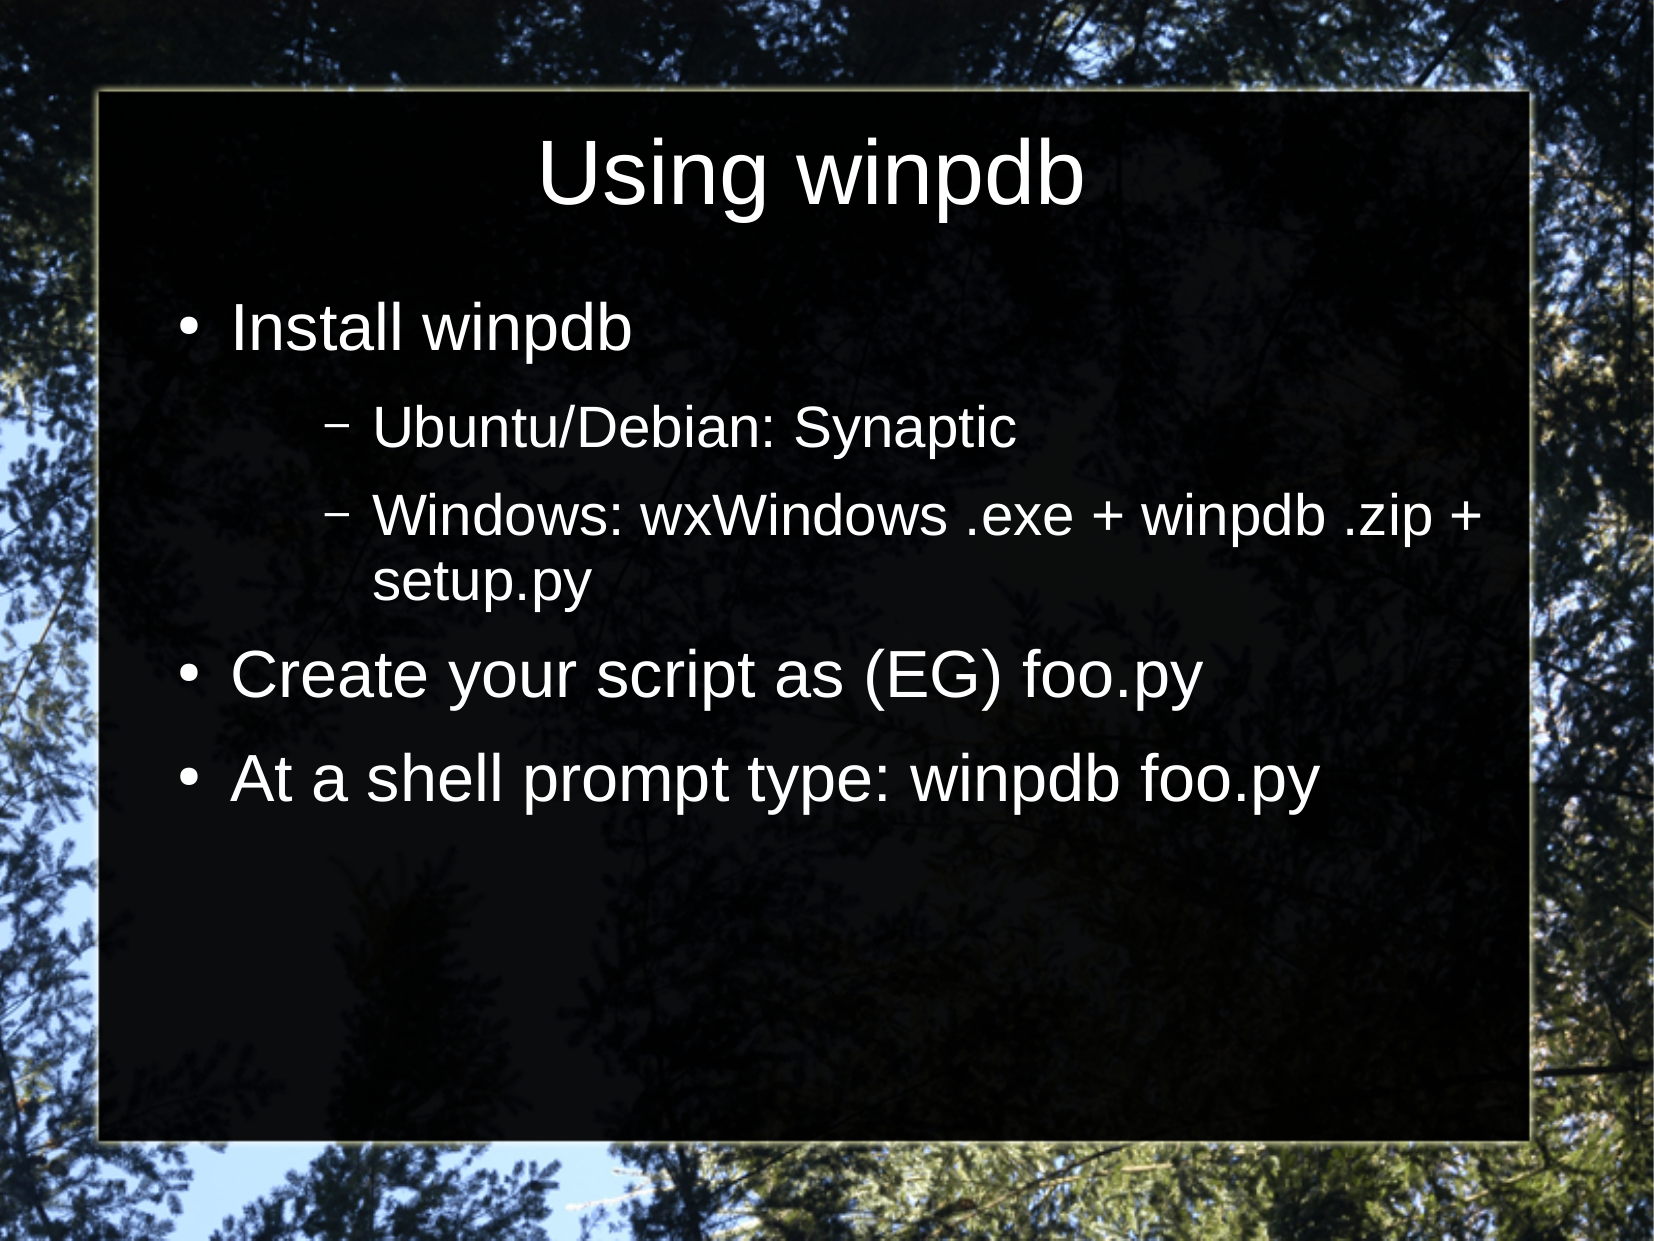

# Using winpdb
Install winpdb
Ubuntu/Debian: Synaptic
Windows: wxWindows .exe + winpdb .zip + setup.py
Create your script as (EG) foo.py
At a shell prompt type: winpdb foo.py